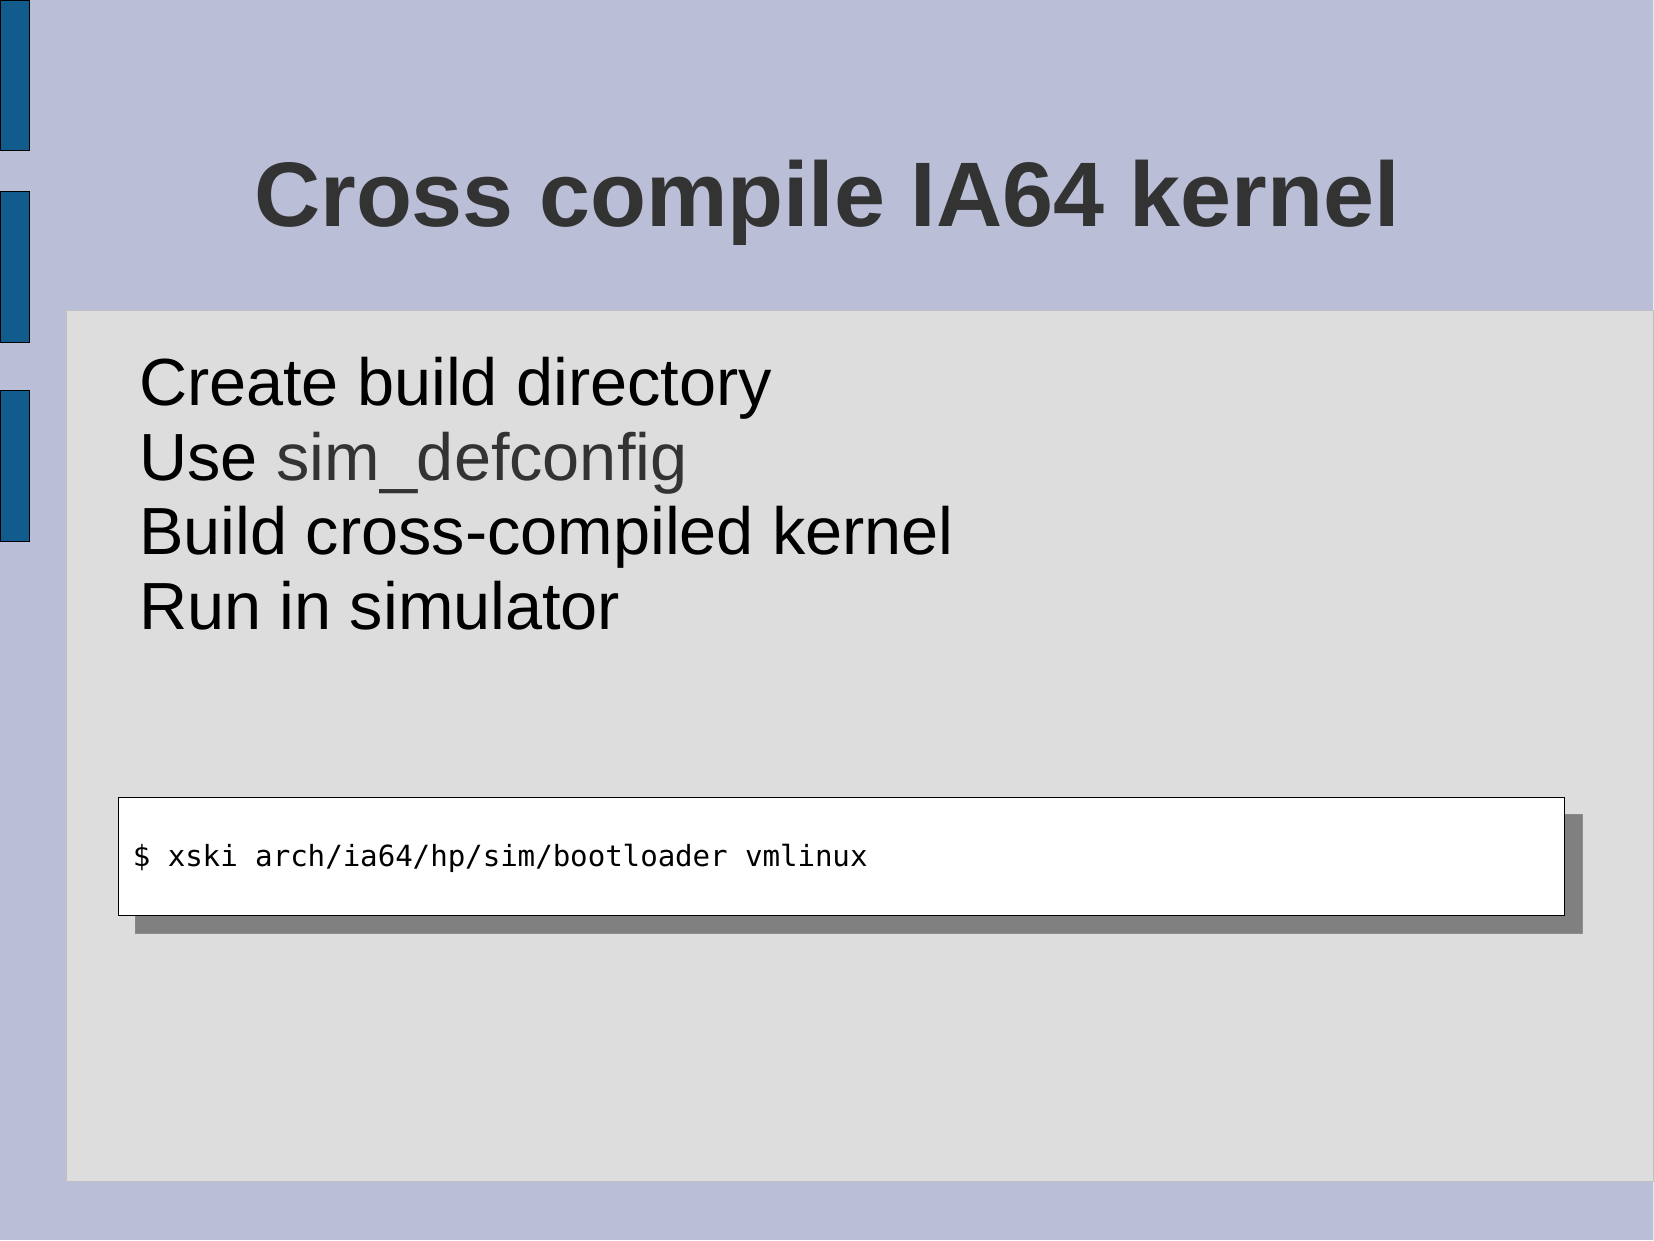

# Cross compile IA64 kernel
Create build directory
Use sim_defconfig
Build cross-compiled kernel
Run in simulator
$ xski arch/ia64/hp/sim/bootloader vmlinux